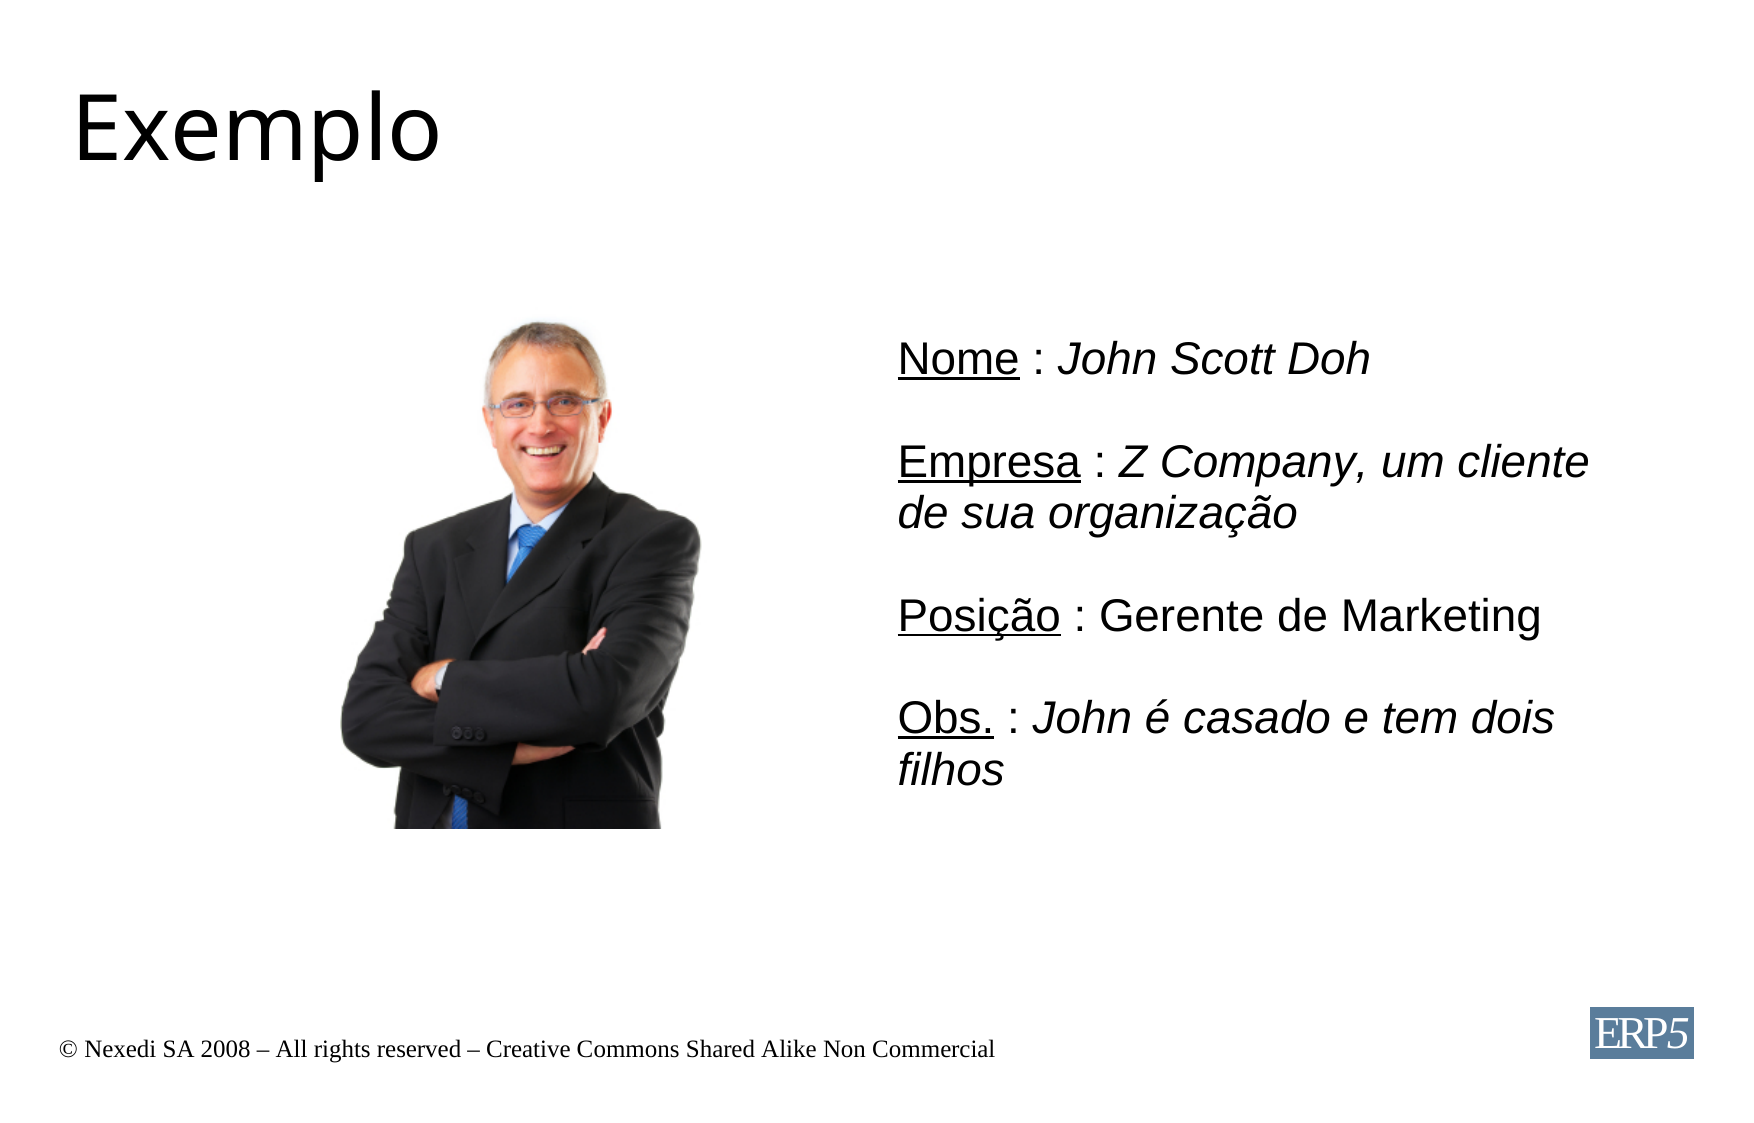

# Exemplo
Nome : John Scott Doh
Empresa : Z Company, um cliente de sua organização
Posição : Gerente de Marketing
Obs. : John é casado e tem dois filhos